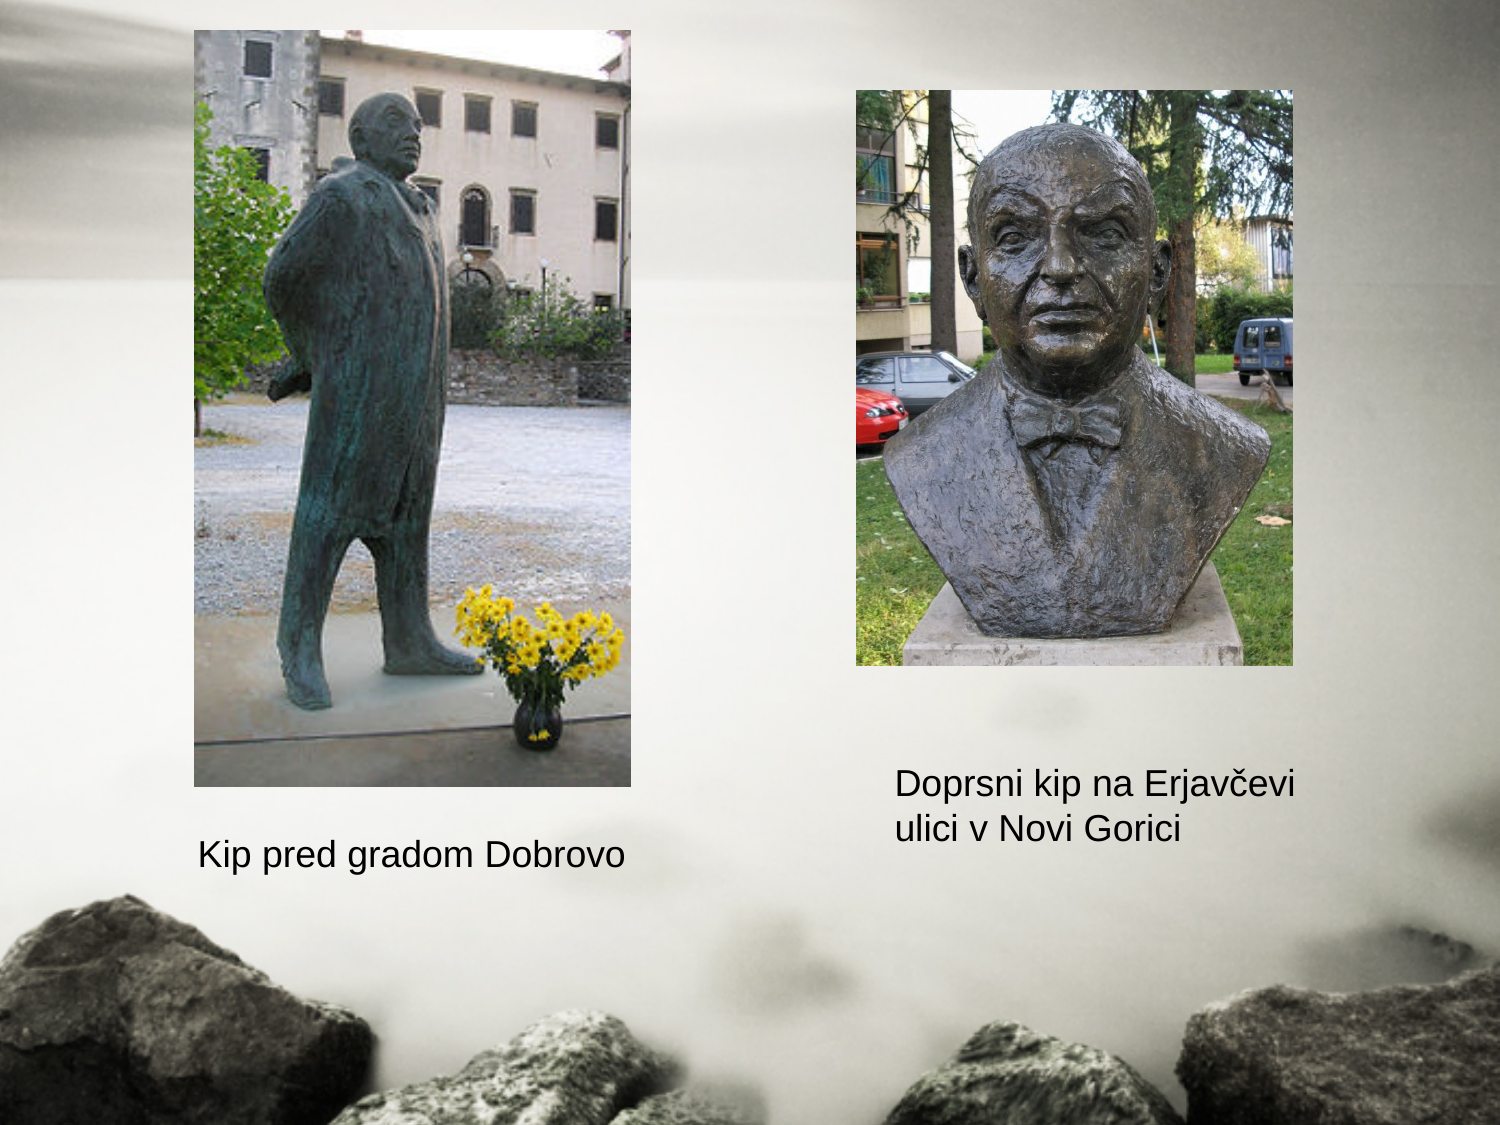

Doprsni kip na Erjavčevi ulici v Novi Gorici
Kip pred gradom Dobrovo